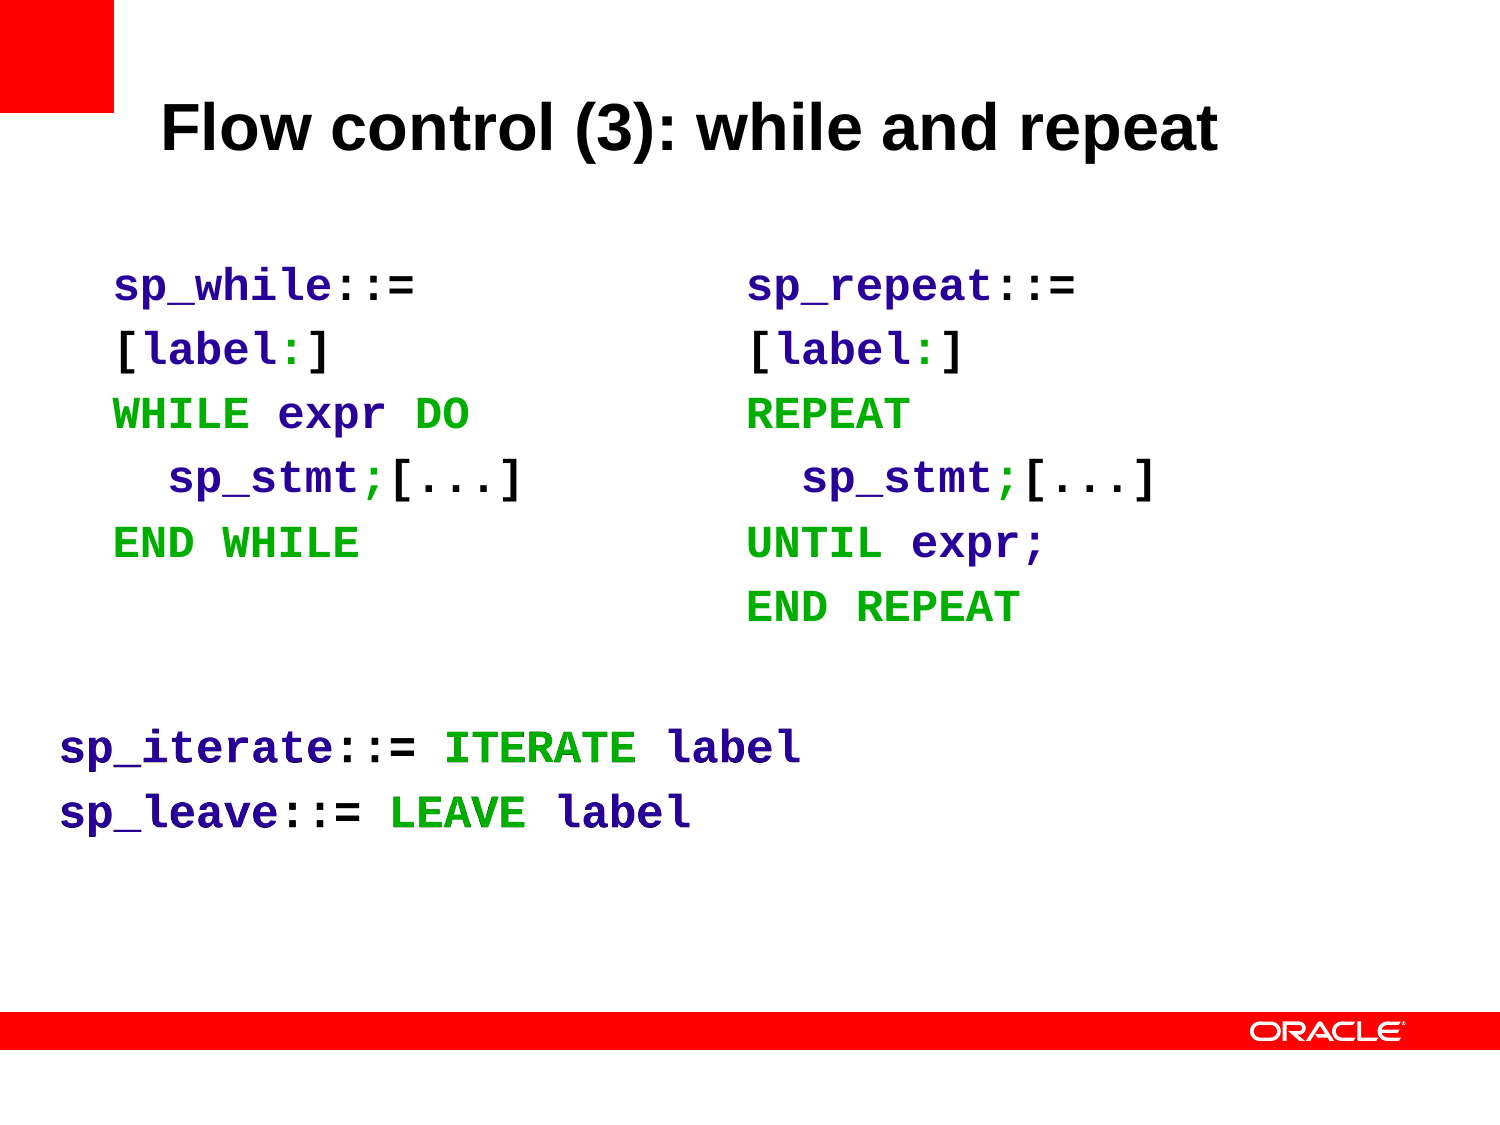

# Flow control (3): while and repeat
sp_while::=
[label:]
WHILE expr DO
 sp_stmt;[...]
END WHILE
sp_repeat::=
[label:]
REPEAT
 sp_stmt;[...]
UNTIL expr;
END REPEAT
sp_iterate::= ITERATE label
sp_leave::= LEAVE label